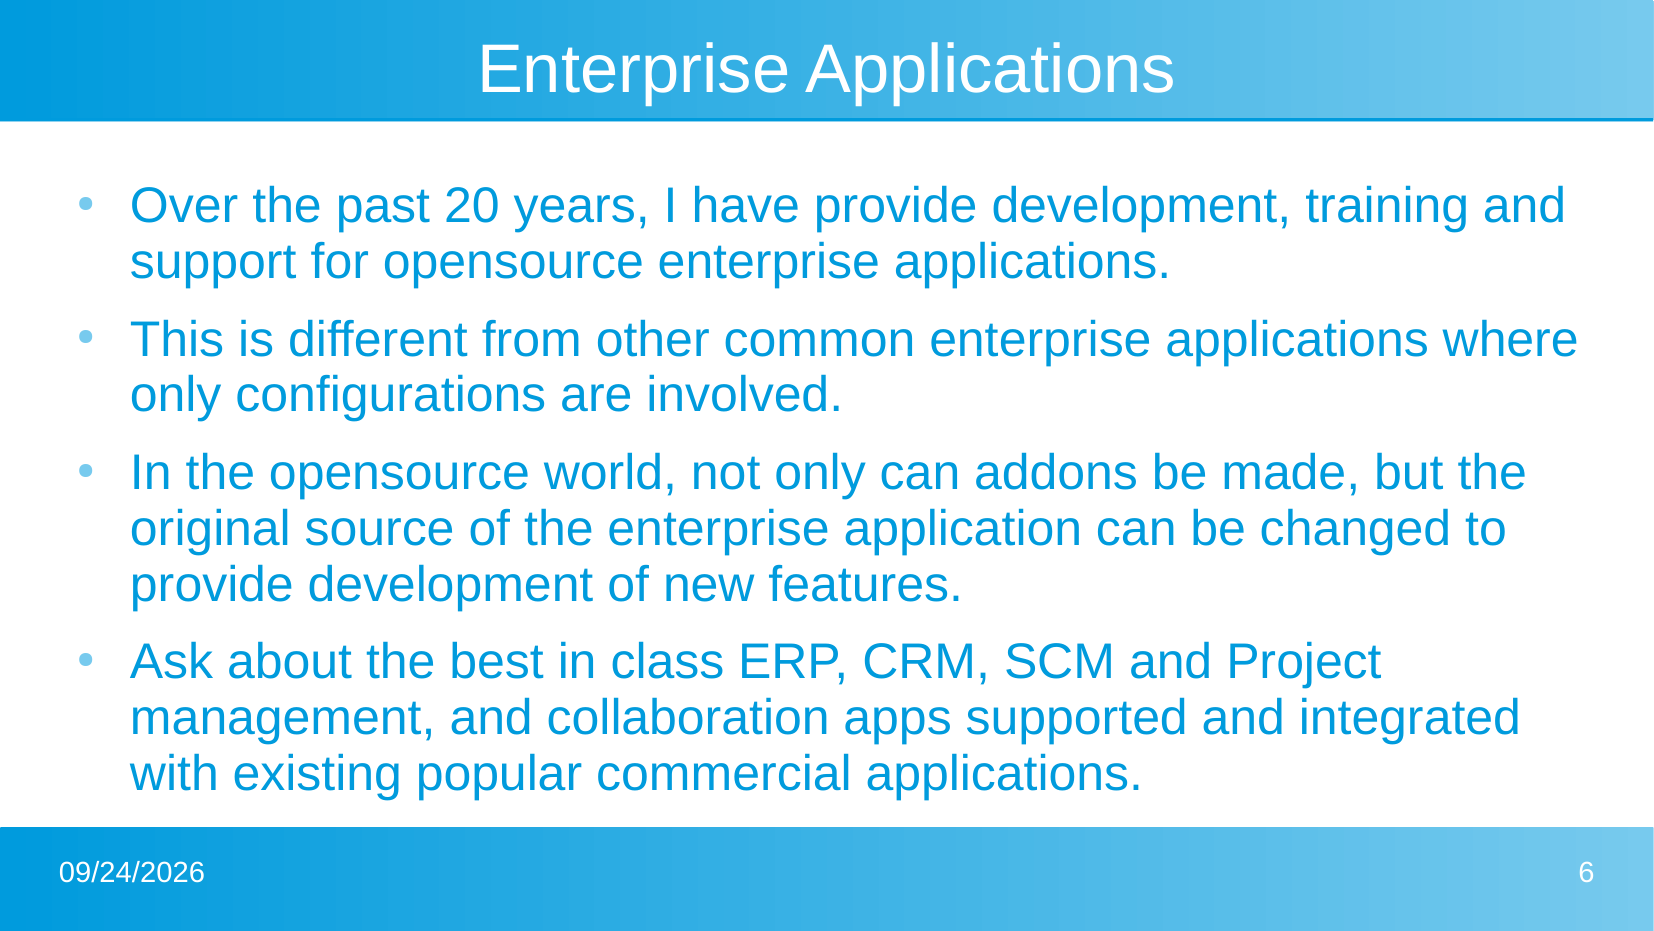

# Enterprise Applications
Over the past 20 years, I have provide development, training and support for opensource enterprise applications.
This is different from other common enterprise applications where only configurations are involved.
In the opensource world, not only can addons be made, but the original source of the enterprise application can be changed to provide development of new features.
Ask about the best in class ERP, CRM, SCM and Project management, and collaboration apps supported and integrated with existing popular commercial applications.
6